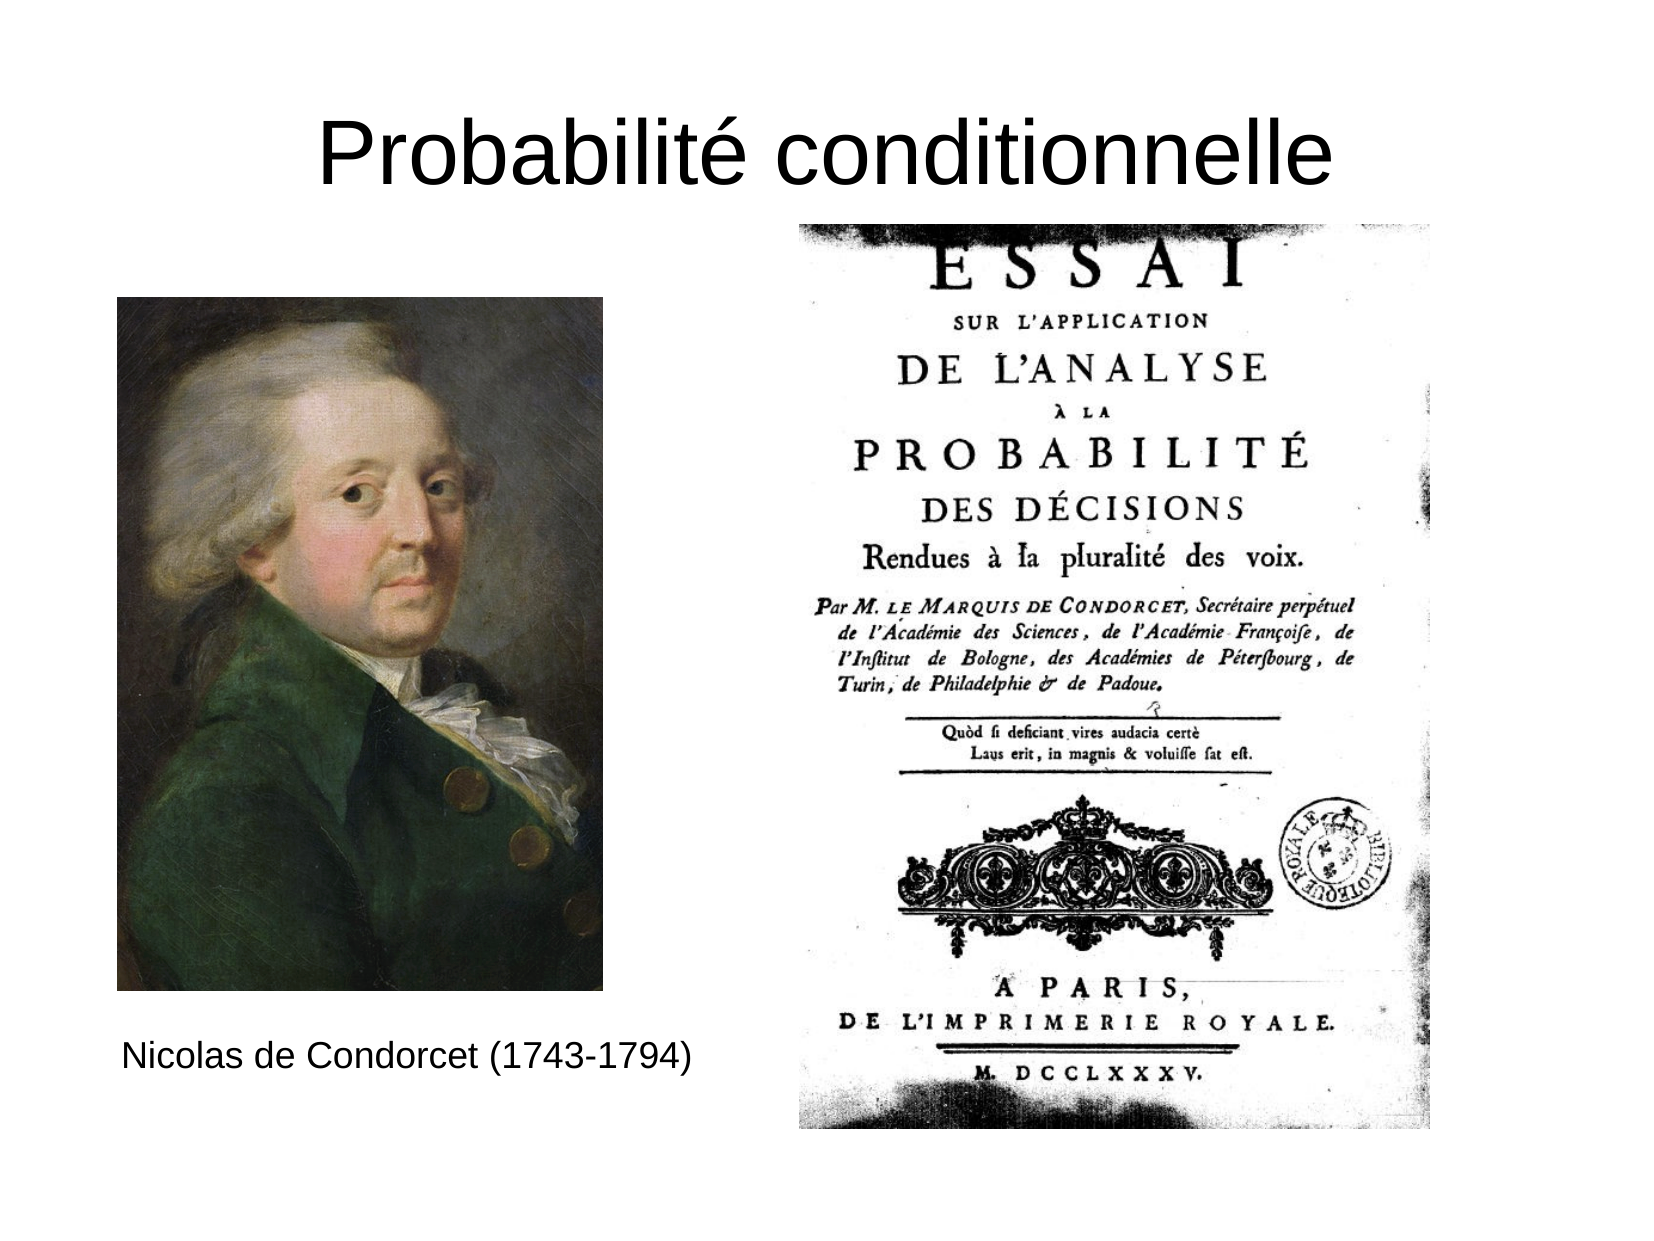

# Probabilité conditionnelle
Nicolas de Condorcet (1743-1794)